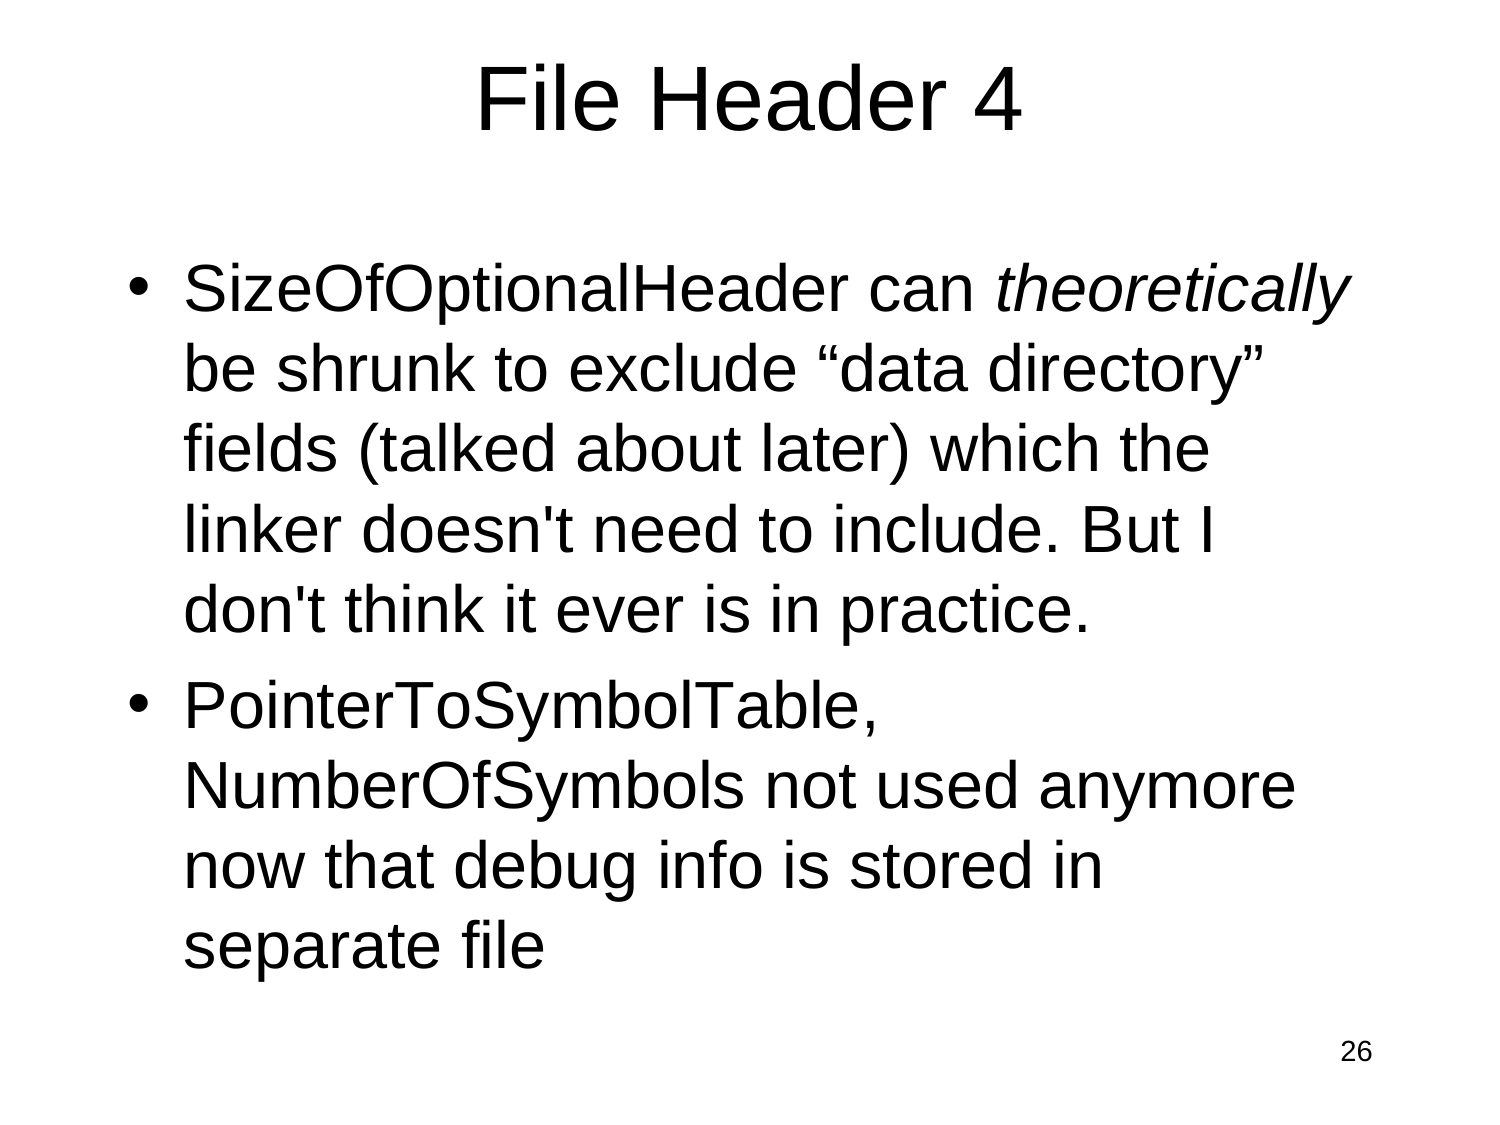

# File Header 4
SizeOfOptionalHeader can theoretically be shrunk to exclude “data directory” fields (talked about later) which the linker doesn't need to include. But I don't think it ever is in practice.
PointerToSymbolTable, NumberOfSymbols not used anymore now that debug info is stored in separate file